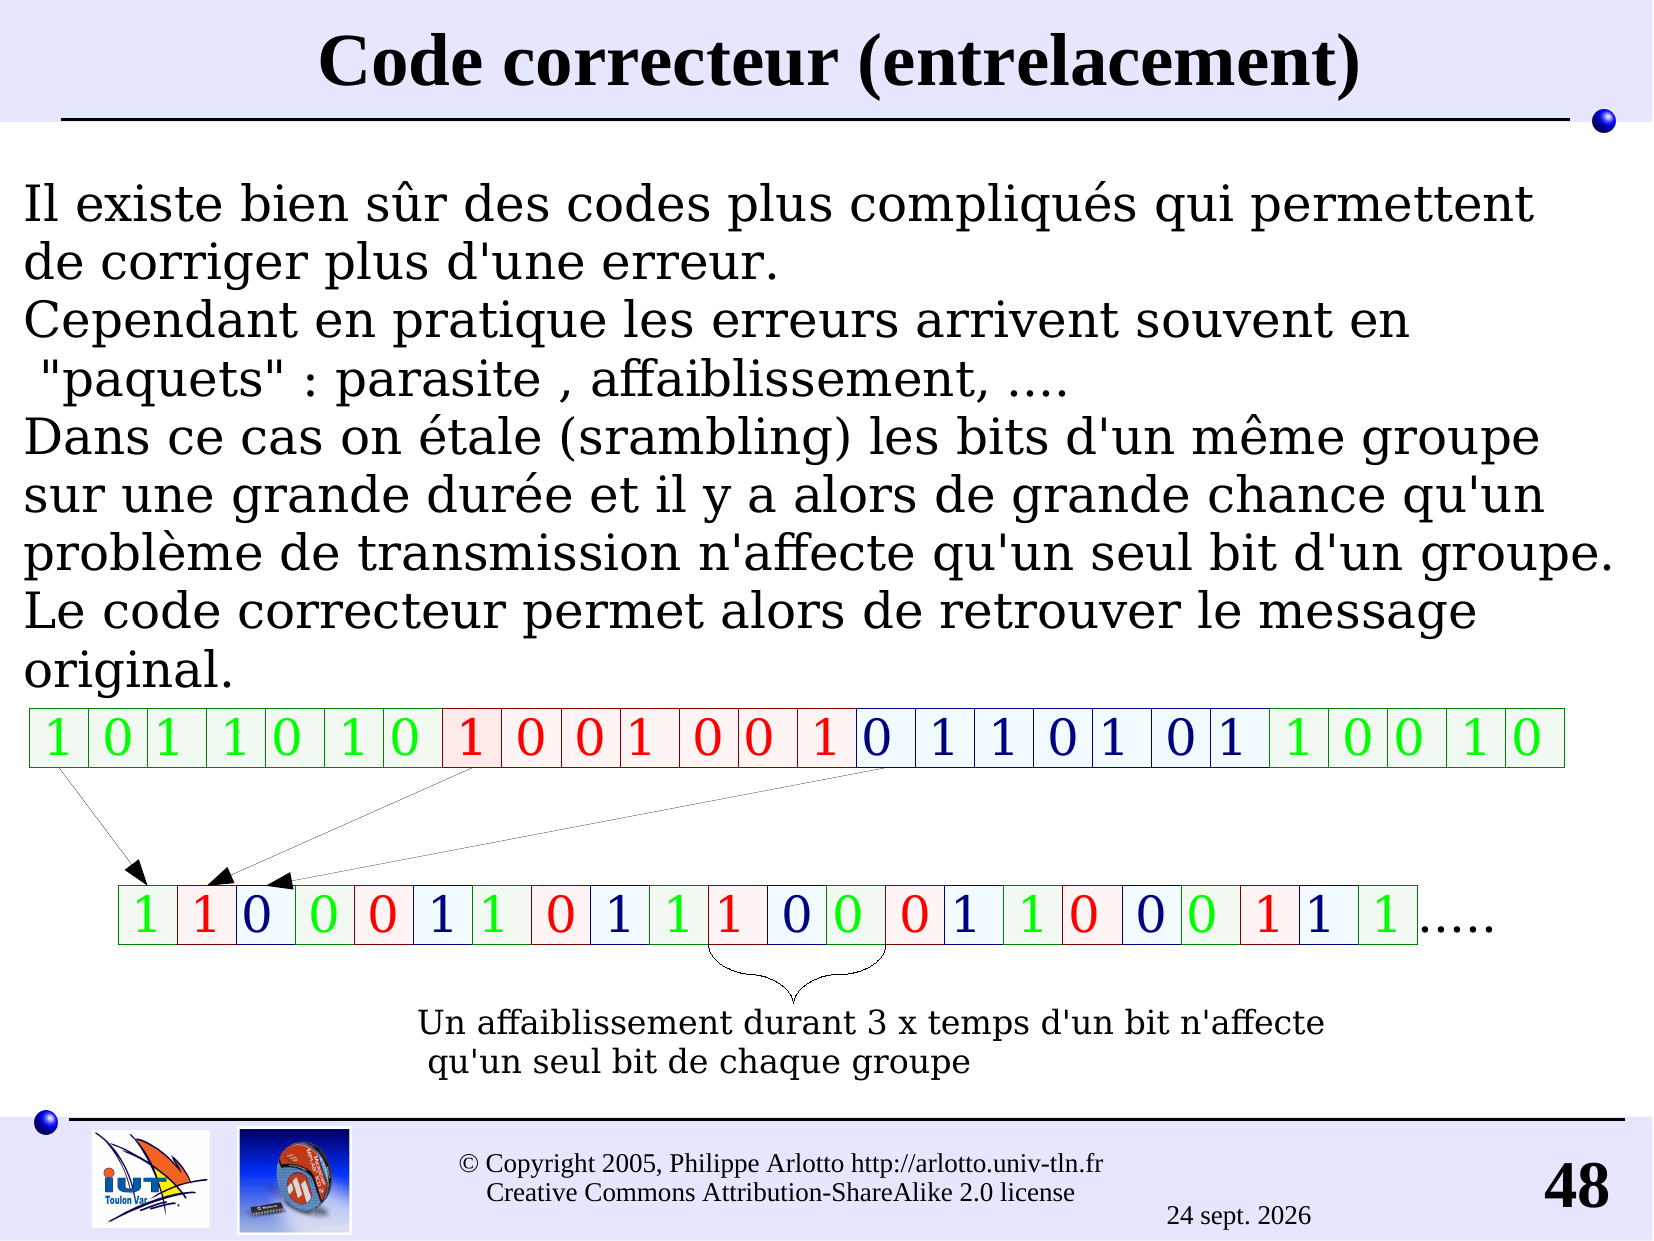

# Code correcteur (entrelacement)
Il existe bien sûr des codes plus compliqués qui permettent
de corriger plus d'une erreur.
Cependant en pratique les erreurs arrivent souvent en
 "paquets" : parasite , affaiblissement, ....
Dans ce cas on étale (srambling) les bits d'un même groupe
sur une grande durée et il y a alors de grande chance qu'un
problème de transmission n'affecte qu'un seul bit d'un groupe.
Le code correcteur permet alors de retrouver le message
original.
1
0
1
1
0
1
0
1
1
0
0
1
0
0
1
0
1
1
0
1
0
1
1
0
0
1
0
1
1
0
0
0
1
1
0
1
1
1
0
0
0
1
1
0
0
0
1
1
1
.....
Un affaiblissement durant 3 x temps d'un bit n'affecte
 qu'un seul bit de chaque groupe